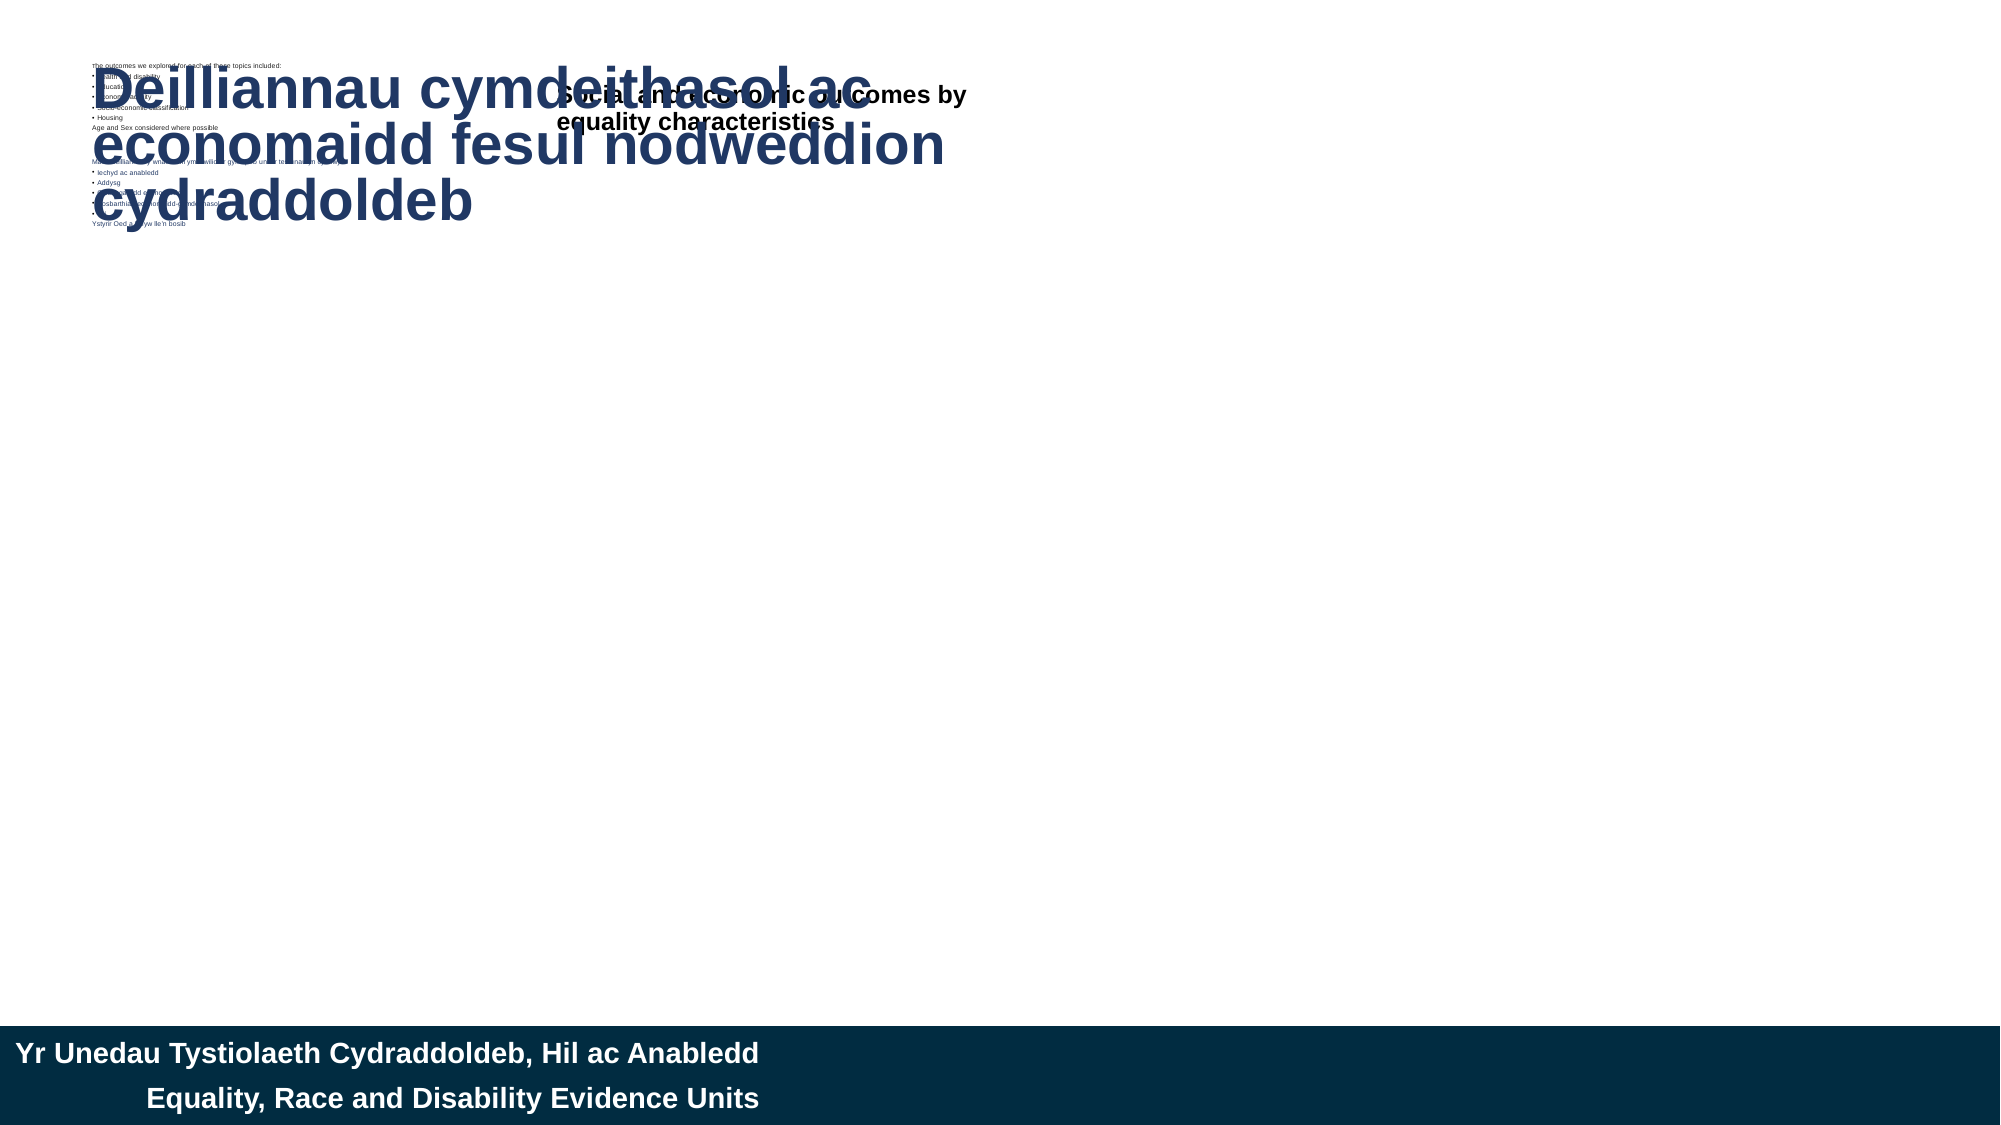

# The outcomes we explored for each of these topics included:
Health and disability
Education
Economic activity
Socio-economic classification
Housing
Age and Sex considered where possible
Deilliannau cymdeithasol ac economaidd fesul nodweddion cydraddoldeb
Social and economic outcomes by equality characteristics
Mae’r deilliannau y wnaethom ymchwilio ar gyfer pob un o’r testunau yn cynnwys:
Iechyd ac anabledd
Addysg
Gweithgaredd economaidd
Dosbarthiad economaidd-gymdeithasol
Tai
Ystyrir Oed a Rhyw lle’n bosib